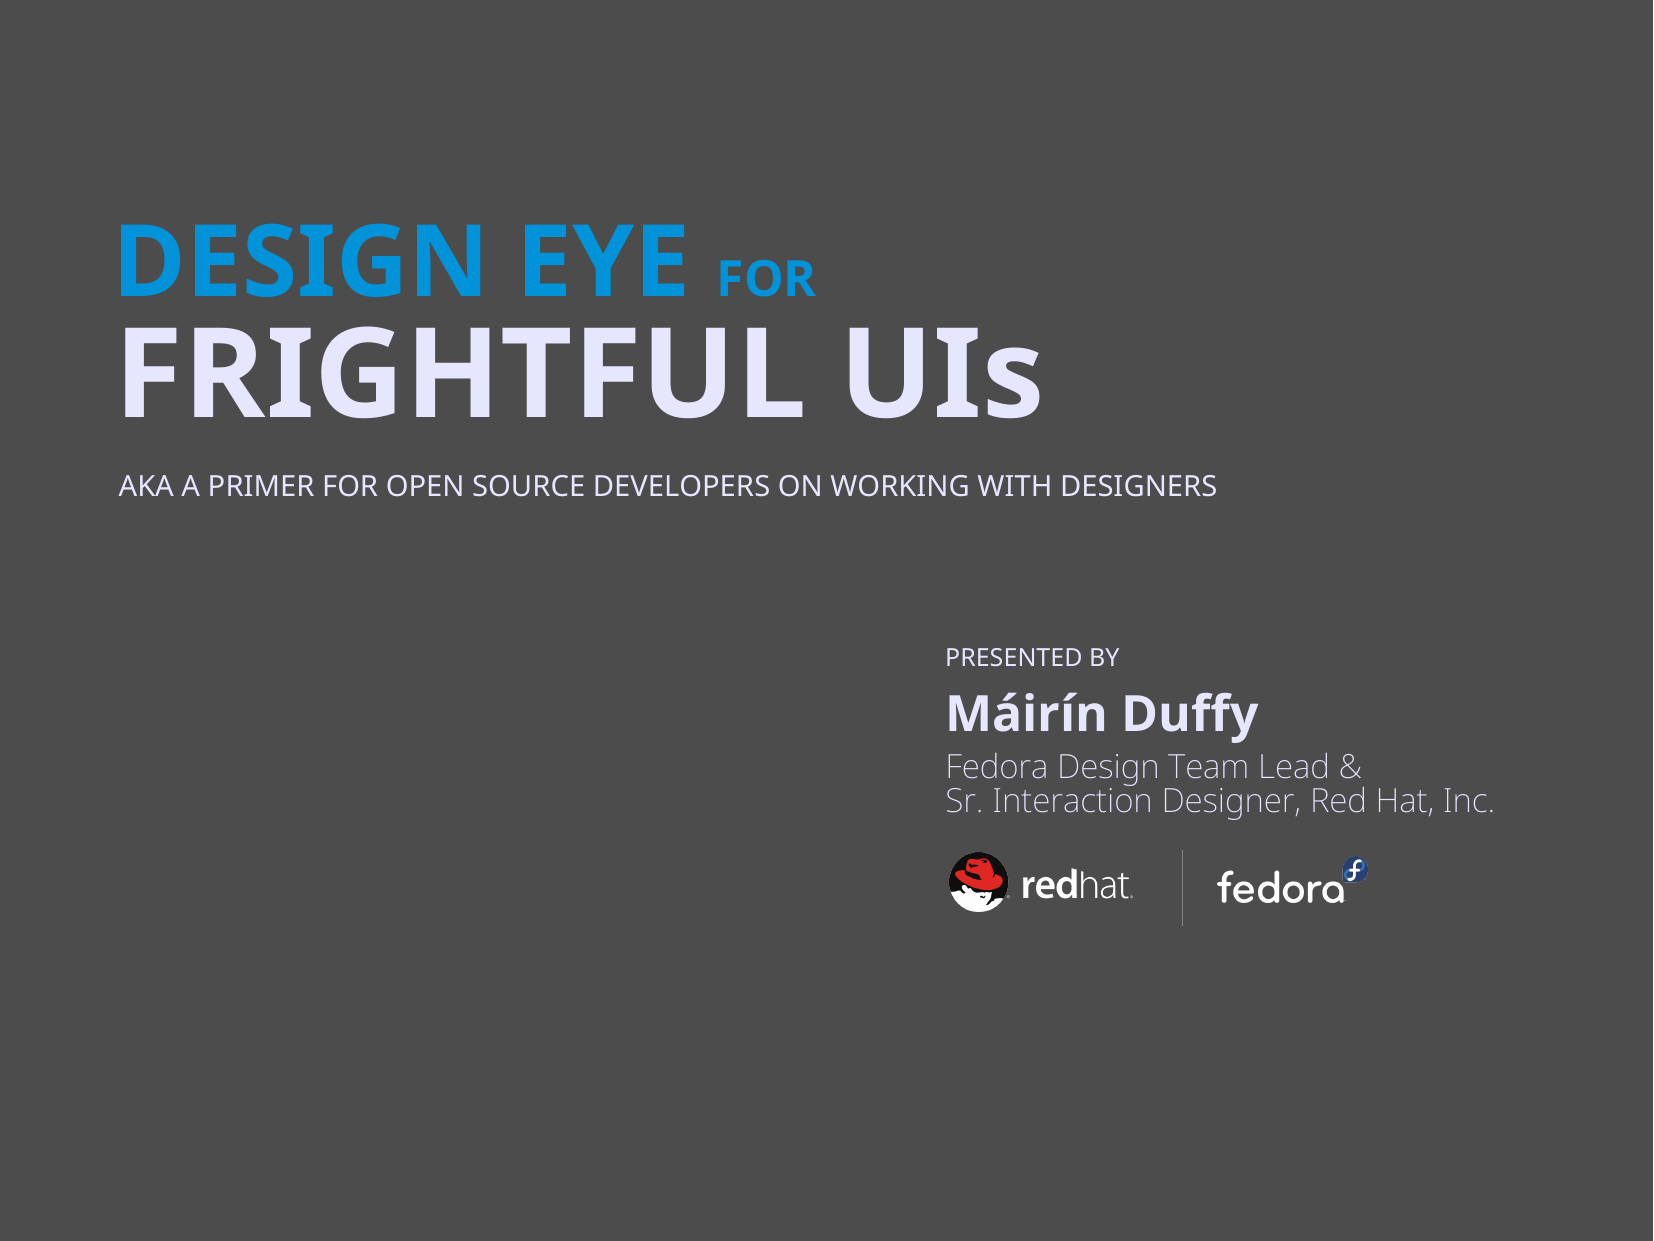

# DESIGN EYE FOR
FRIGHTFUL UIs
AKA A PRIMER FOR OPEN SOURCE DEVELOPERS ON WORKING WITH DESIGNERS
PRESENTED BY
Máirín Duffy
Fedora Design Team Lead &
Sr. Interaction Designer, Red Hat, Inc.